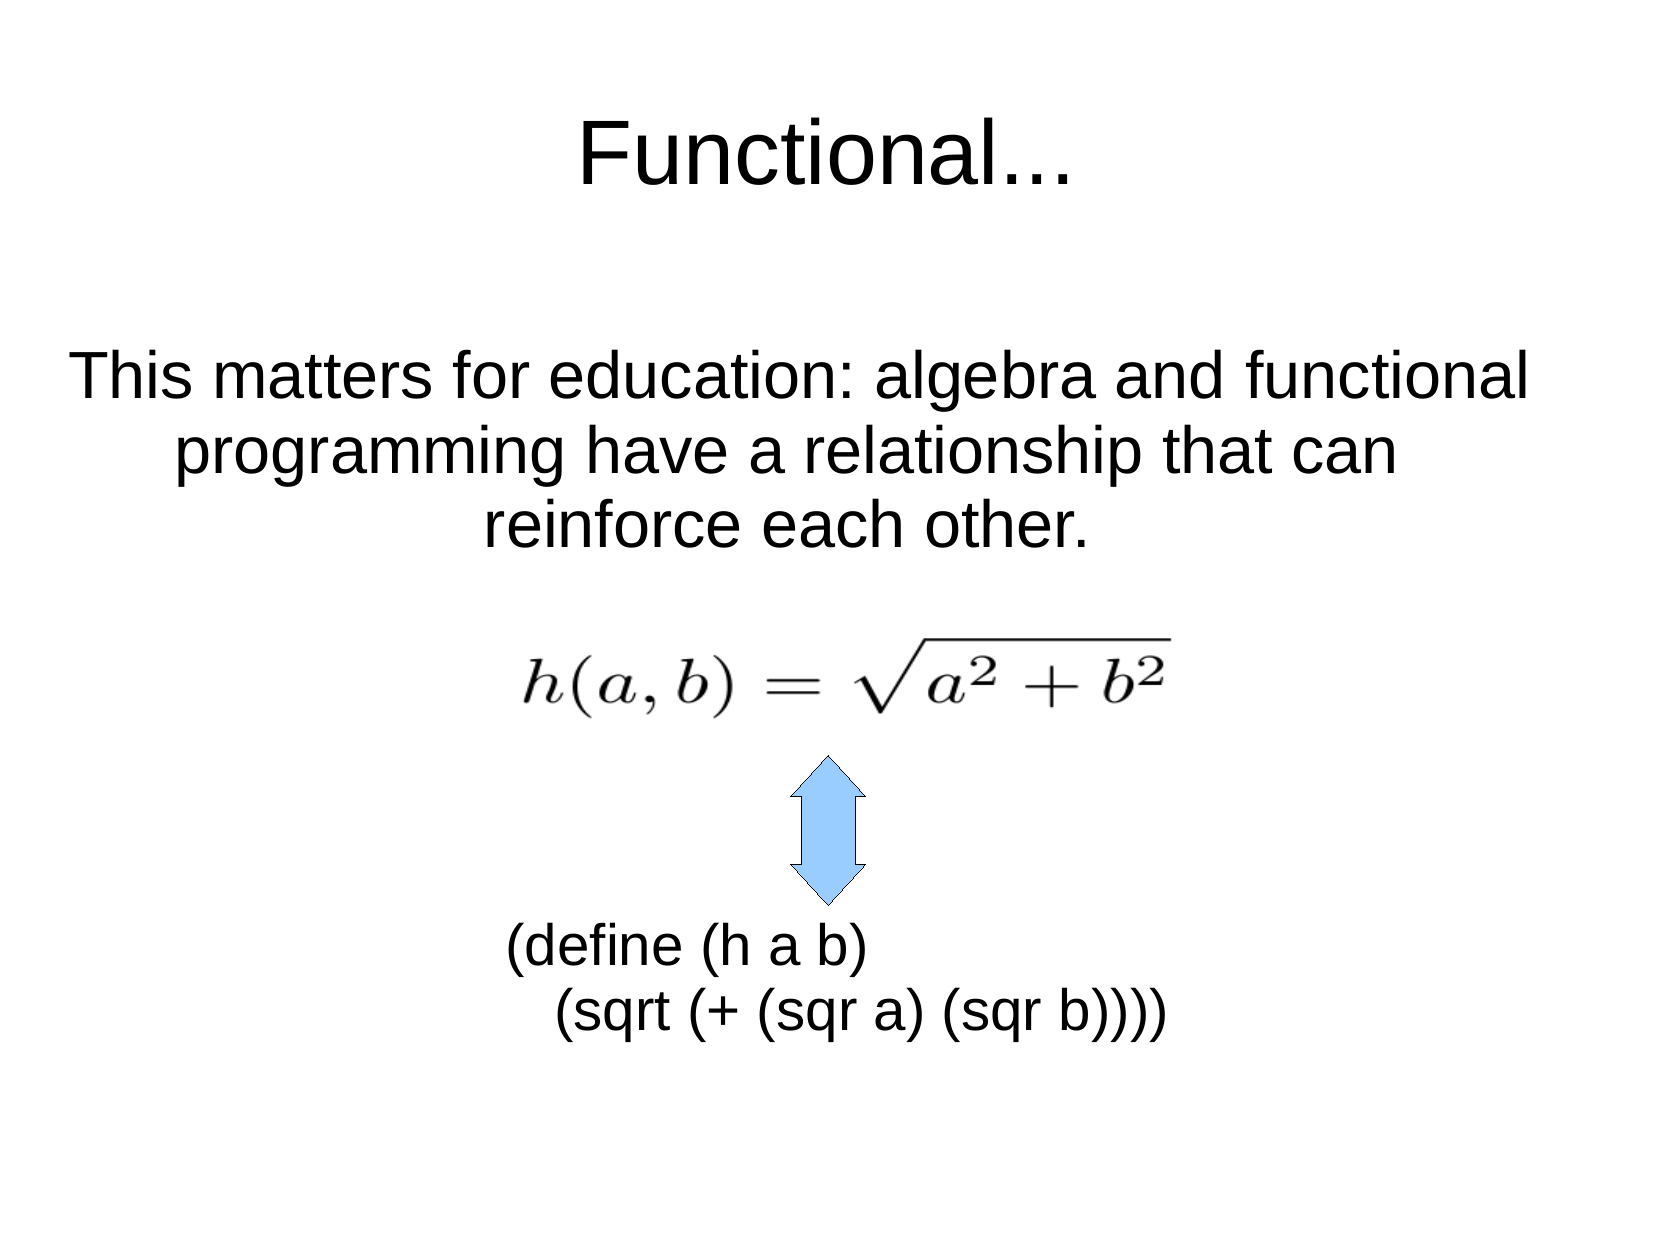

# Functional...
This matters for education: algebra and functional programming have a relationship that can reinforce each other.
(define (h a b)
 (sqrt (+ (sqr a) (sqr b))))